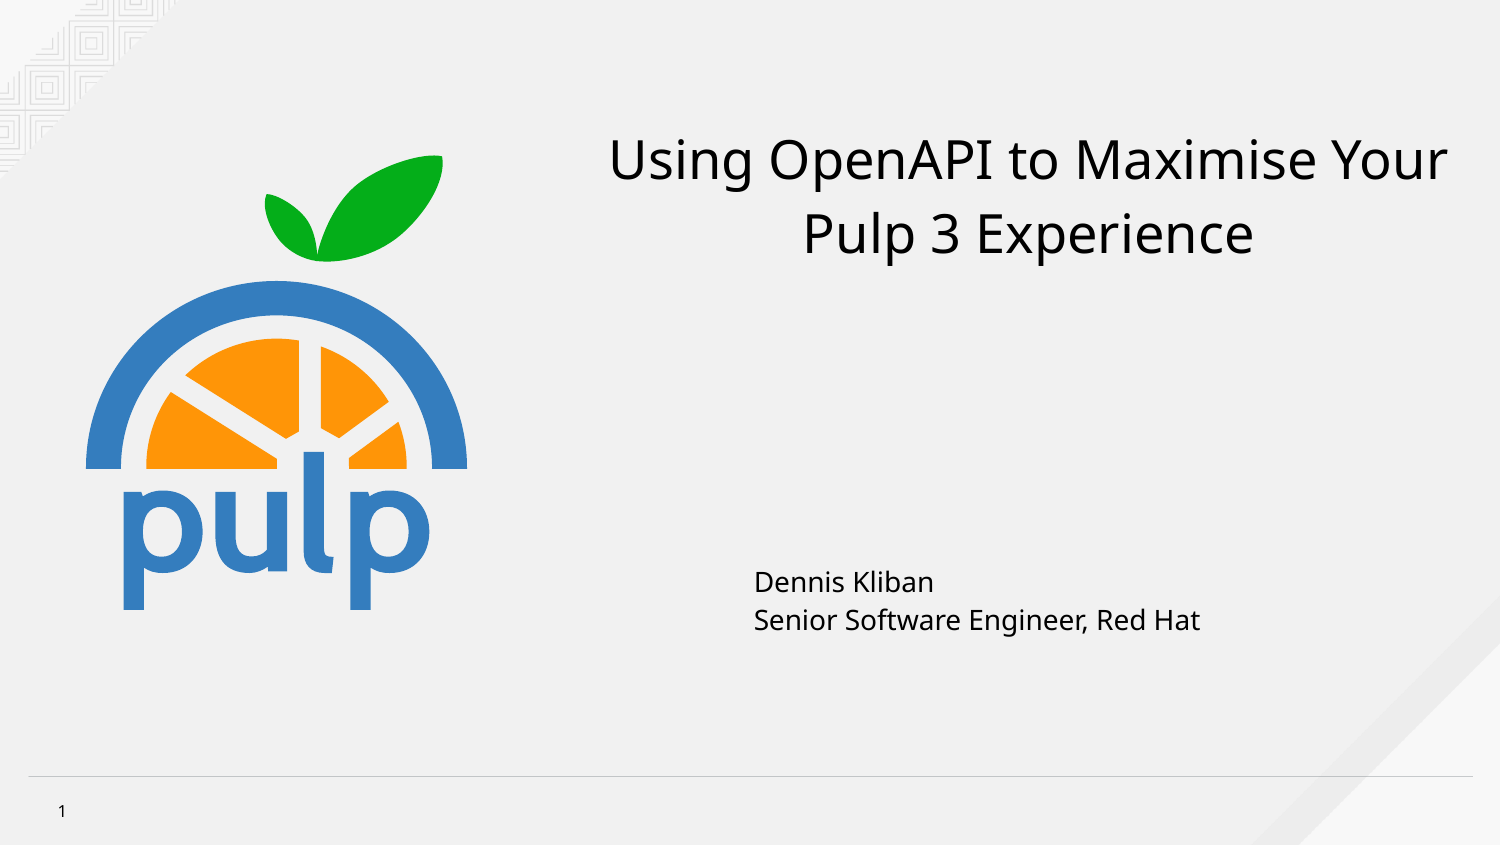

# Using OpenAPI to Maximise Your Pulp 3 Experience
Dennis Kliban
Senior Software Engineer, Red Hat
1